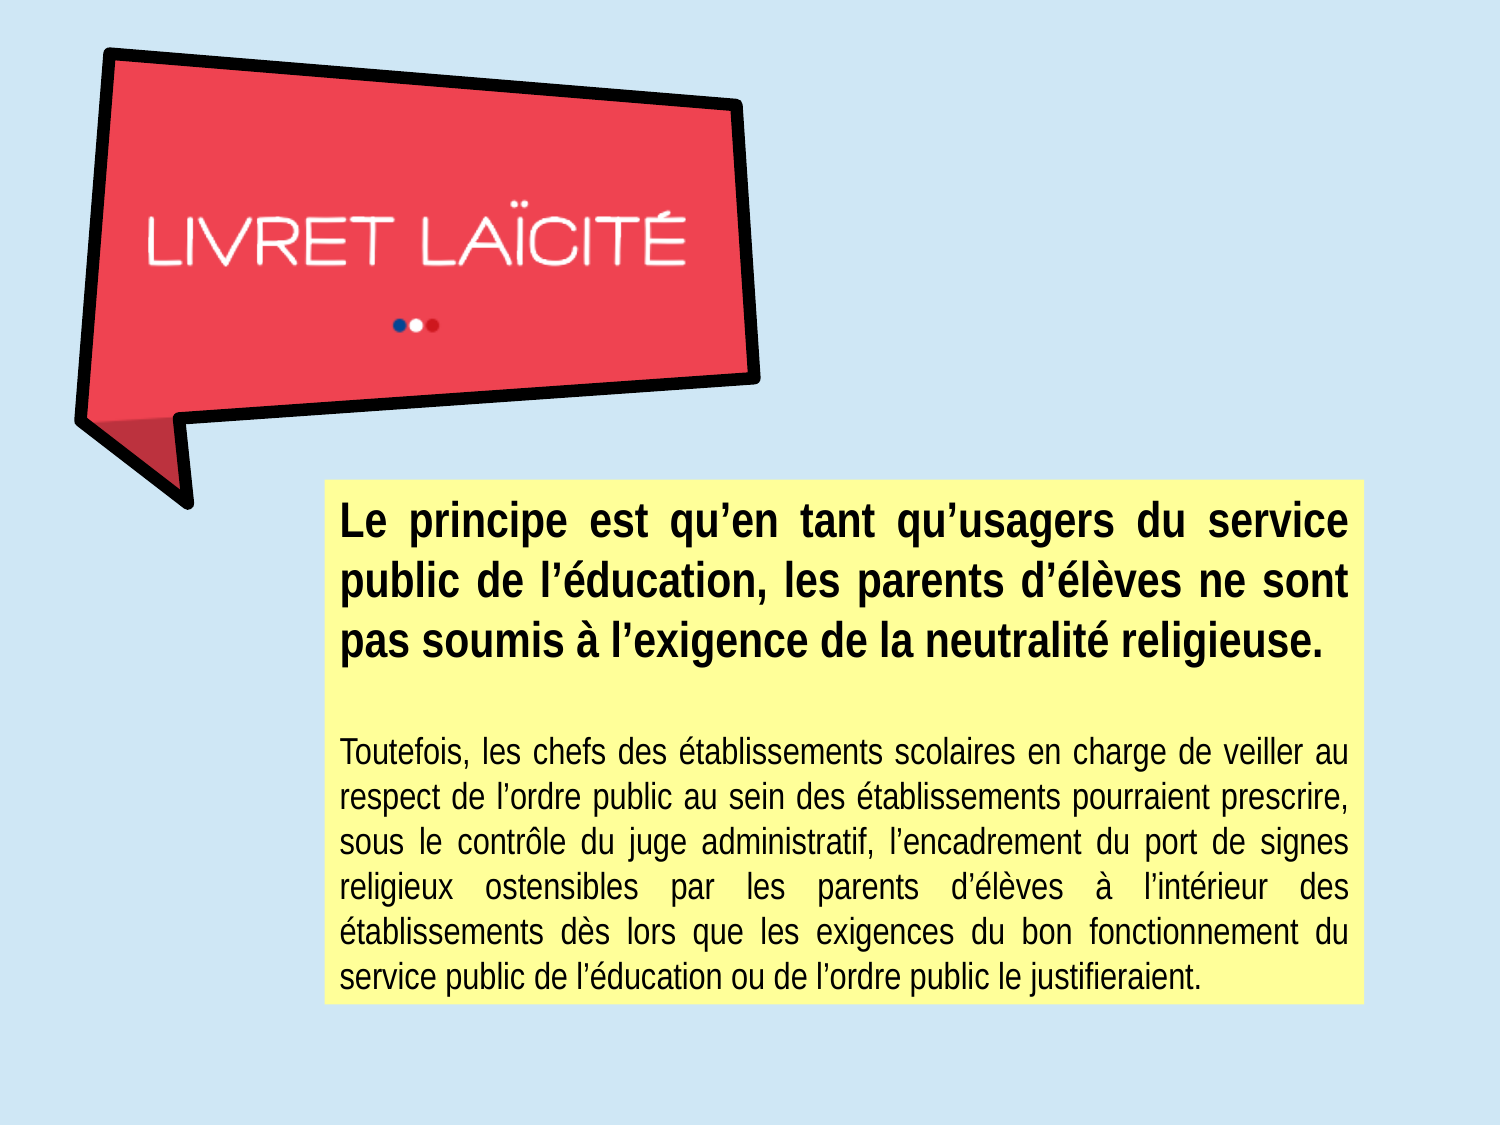

Le principe est qu’en tant qu’usagers du service public de l’éducation, les parents d’élèves ne sont pas soumis à l’exigence de la neutralité religieuse.
Toutefois, les chefs des établissements scolaires en charge de veiller au respect de l’ordre public au sein des établissements pourraient prescrire, sous le contrôle du juge administratif, l’encadrement du port de signes religieux ostensibles par les parents d’élèves à l’intérieur des établissements dès lors que les exigences du bon fonctionnement du service public de l’éducation ou de l’ordre public le justifieraient.